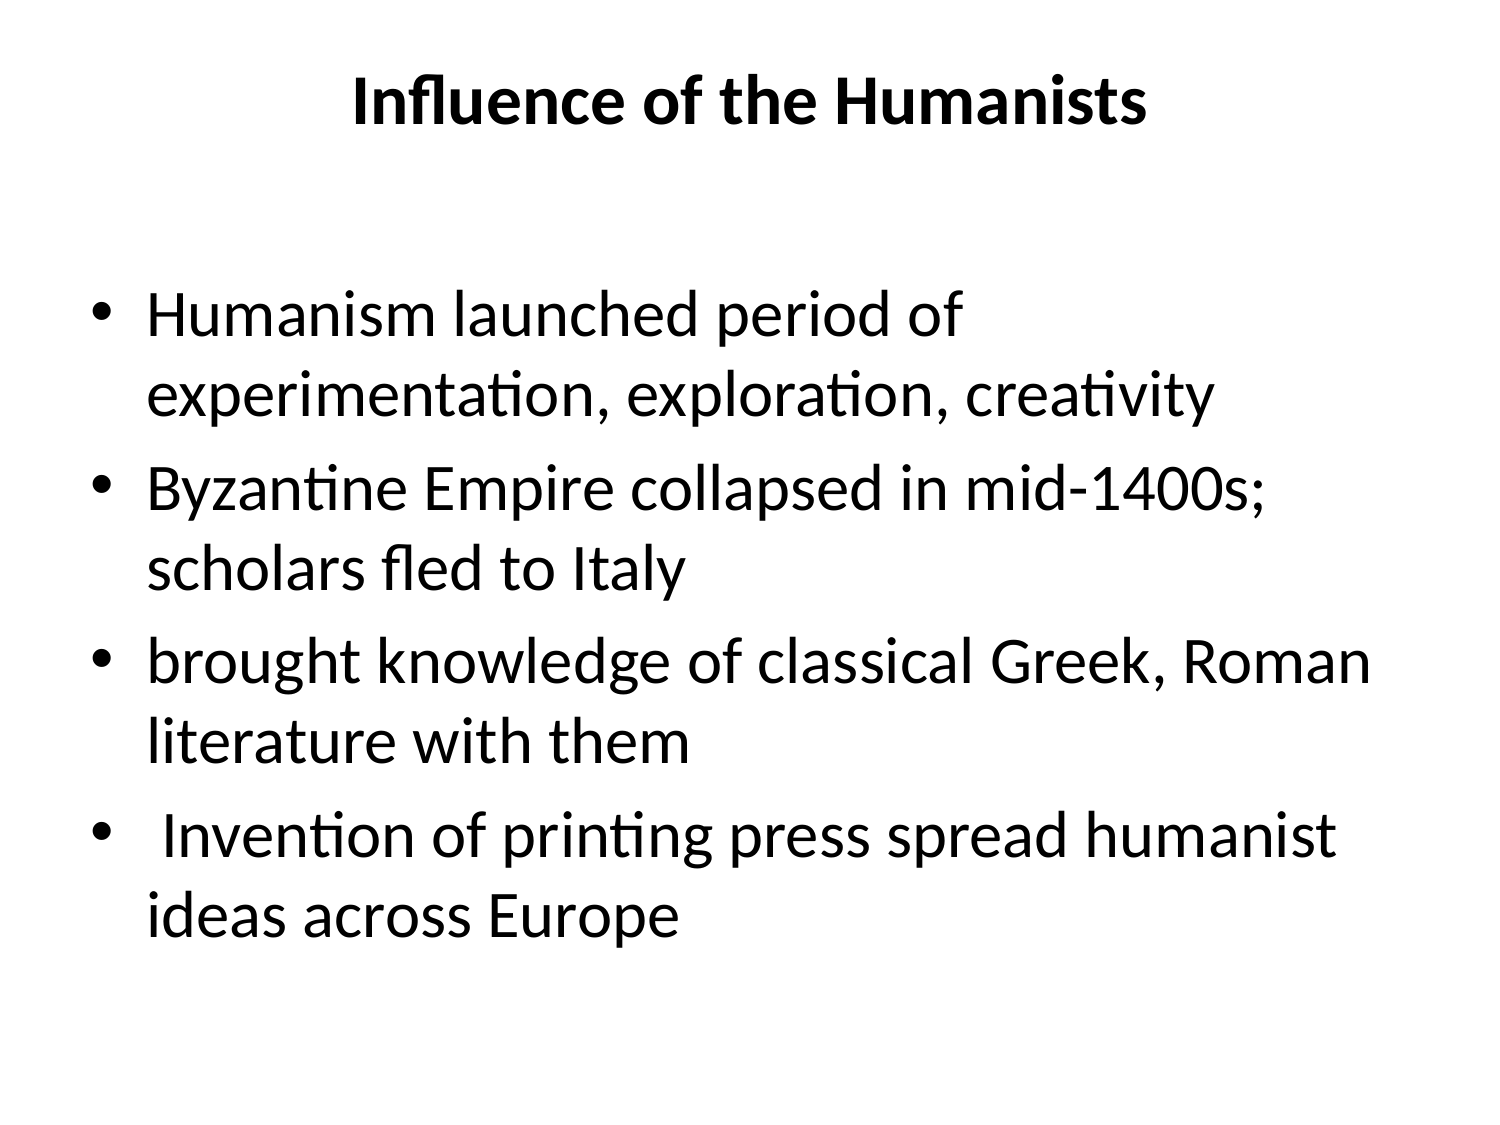

# Influence of the Humanists
Humanism launched period of experimentation, exploration, creativity
Byzantine Empire collapsed in mid-1400s; scholars fled to Italy
brought knowledge of classical Greek, Roman literature with them
 Invention of printing press spread humanist ideas across Europe